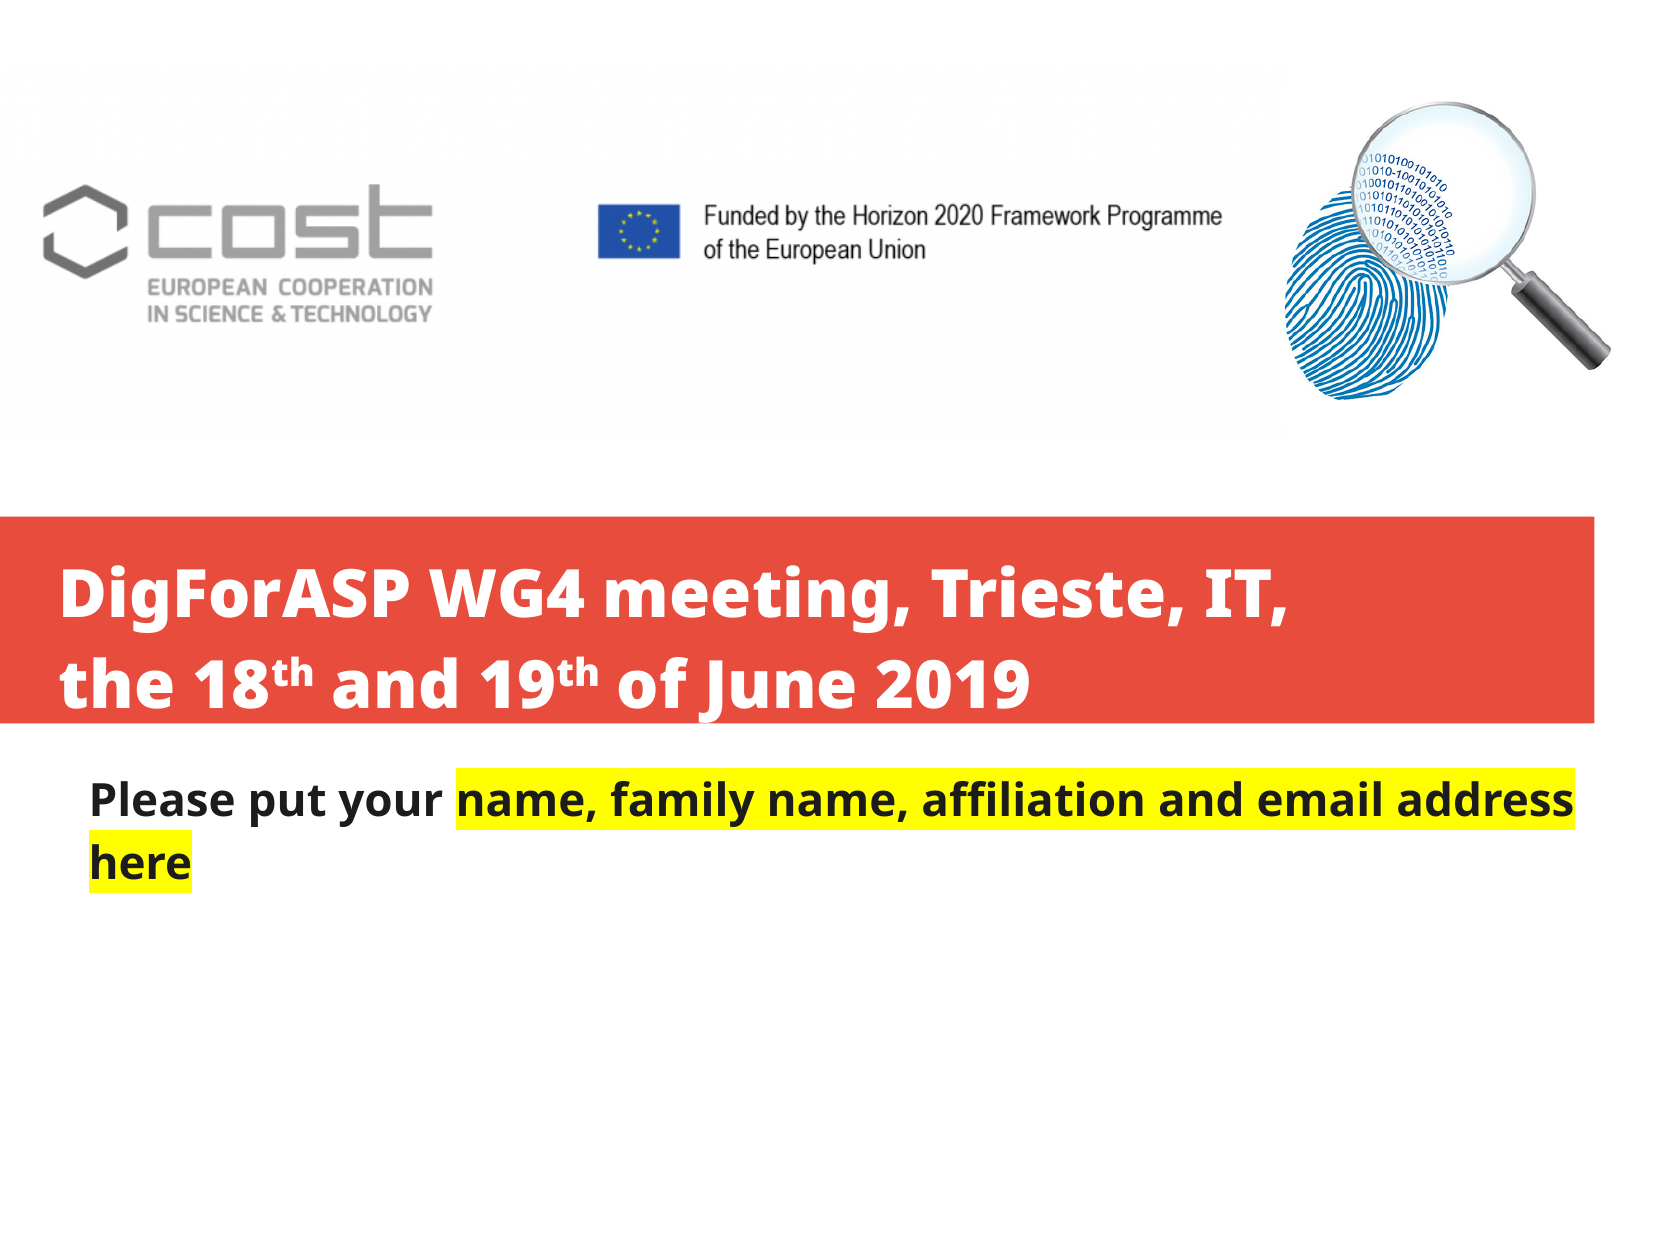

# DigForASP WG4 meeting, Trieste, IT, the 18th and 19th of June 2019
Please put your name, family name, affiliation and email address here